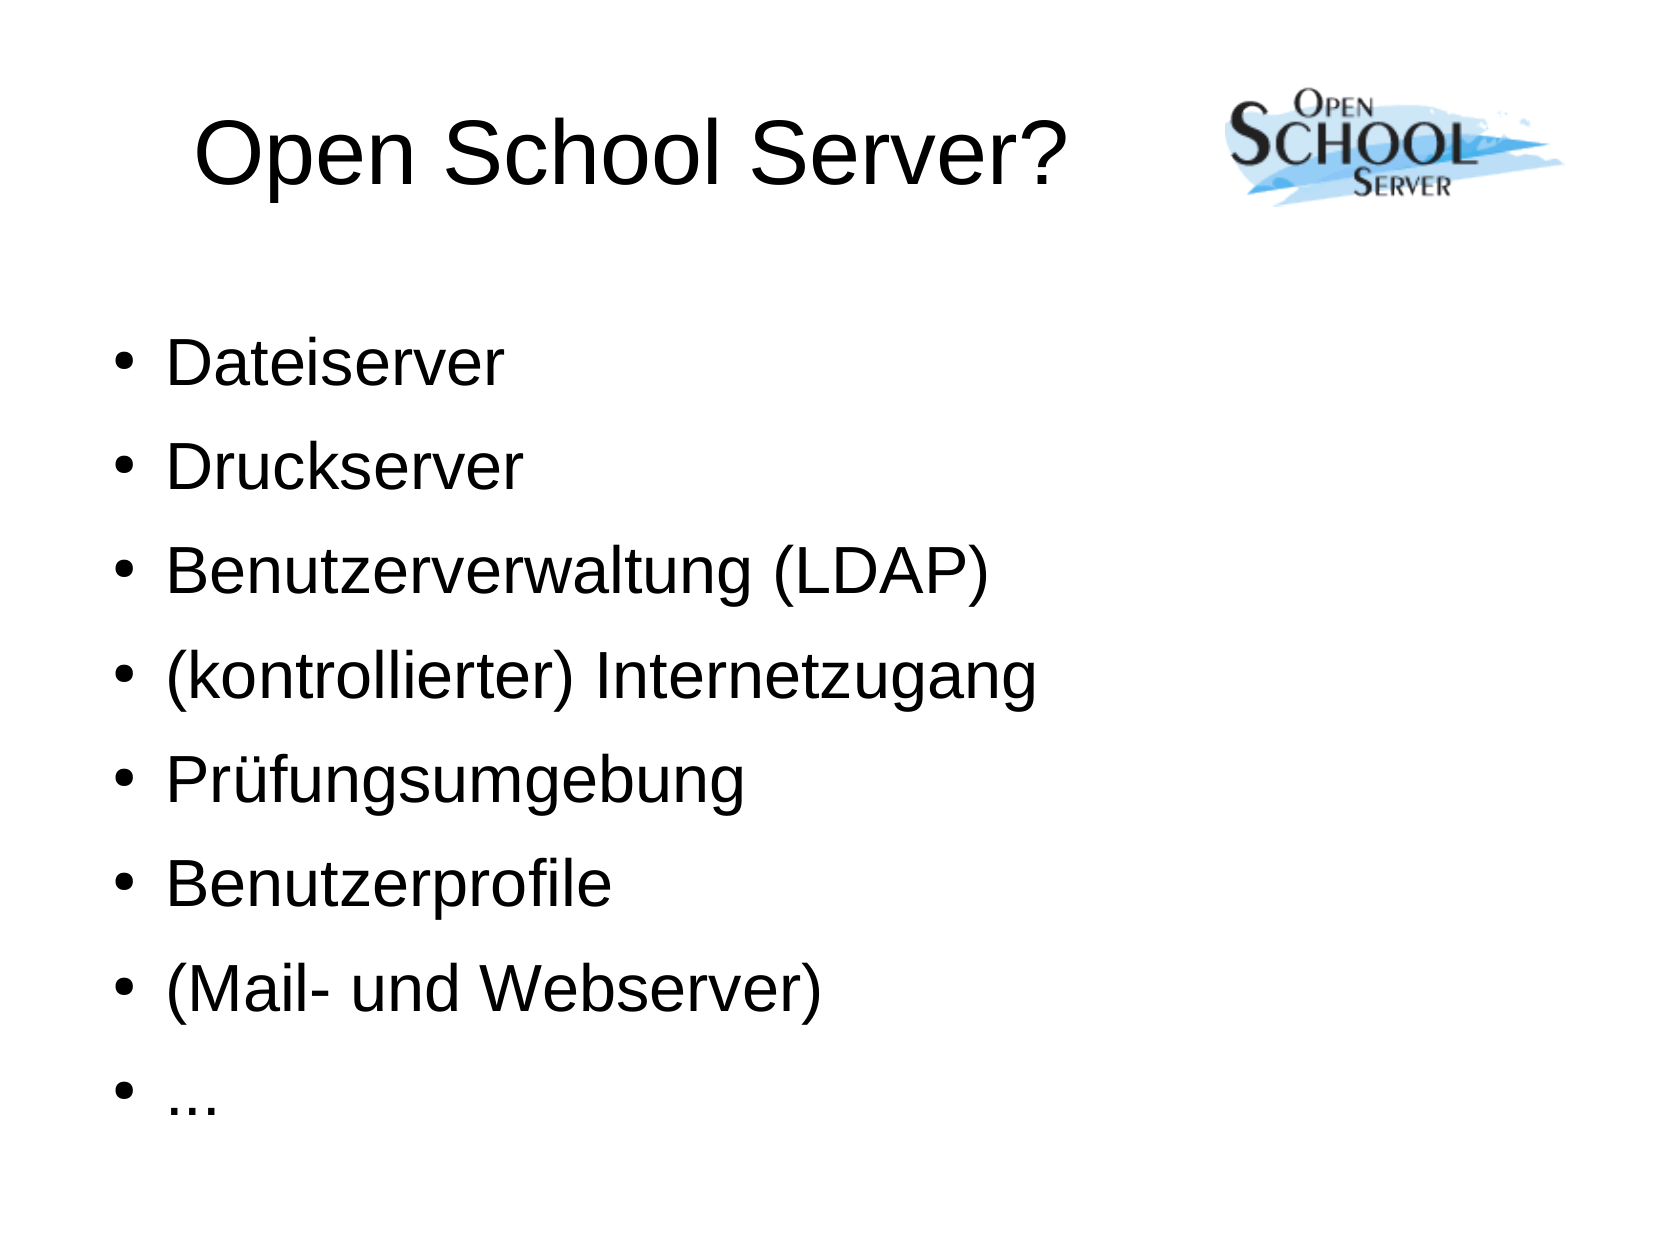

# Open School Server?
Dateiserver
Druckserver
Benutzerverwaltung (LDAP)
(kontrollierter) Internetzugang
Prüfungsumgebung
Benutzerprofile
(Mail- und Webserver)
...